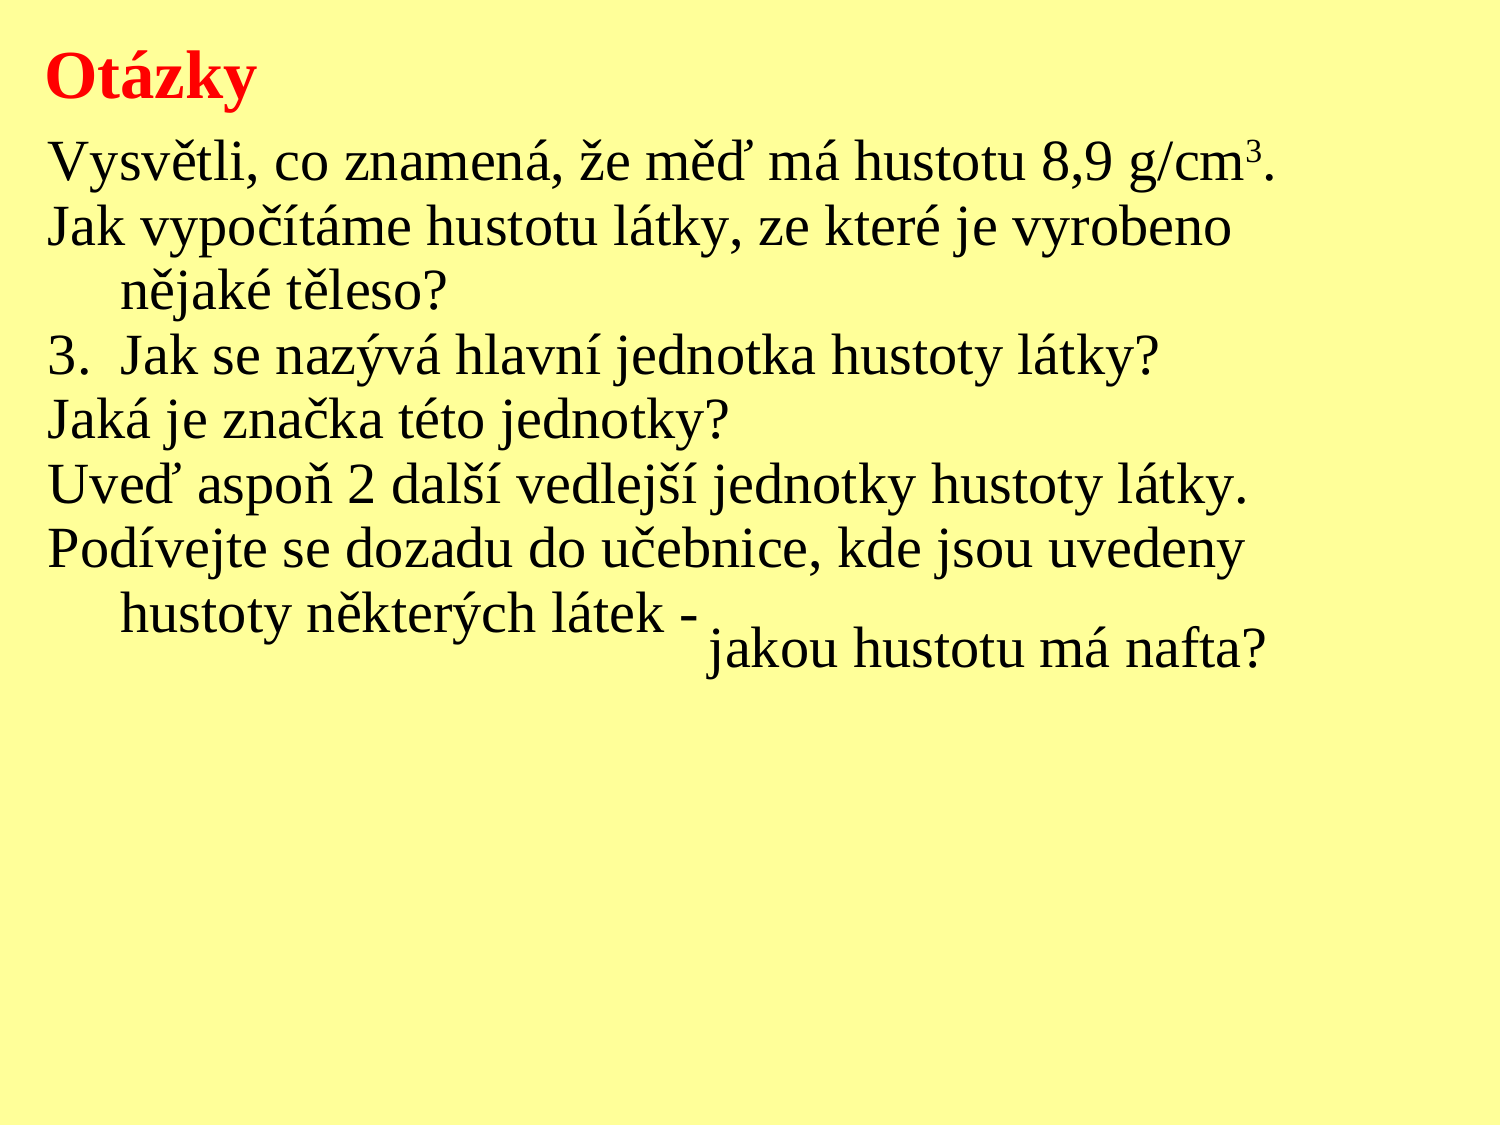

Otázky
Vysvětli, co znamená, že měď má hustotu 8,9 g/cm3.
Jak vypočítáme hustotu látky, ze které je vyrobeno
 nějaké těleso?
3. Jak se nazývá hlavní jednotka hustoty látky?
Jaká je značka této jednotky?
Uveď aspoň 2 další vedlejší jednotky hustoty látky.
Podívejte se dozadu do učebnice, kde jsou uvedeny
 hustoty některých látek -
jakou hustotu má nafta?